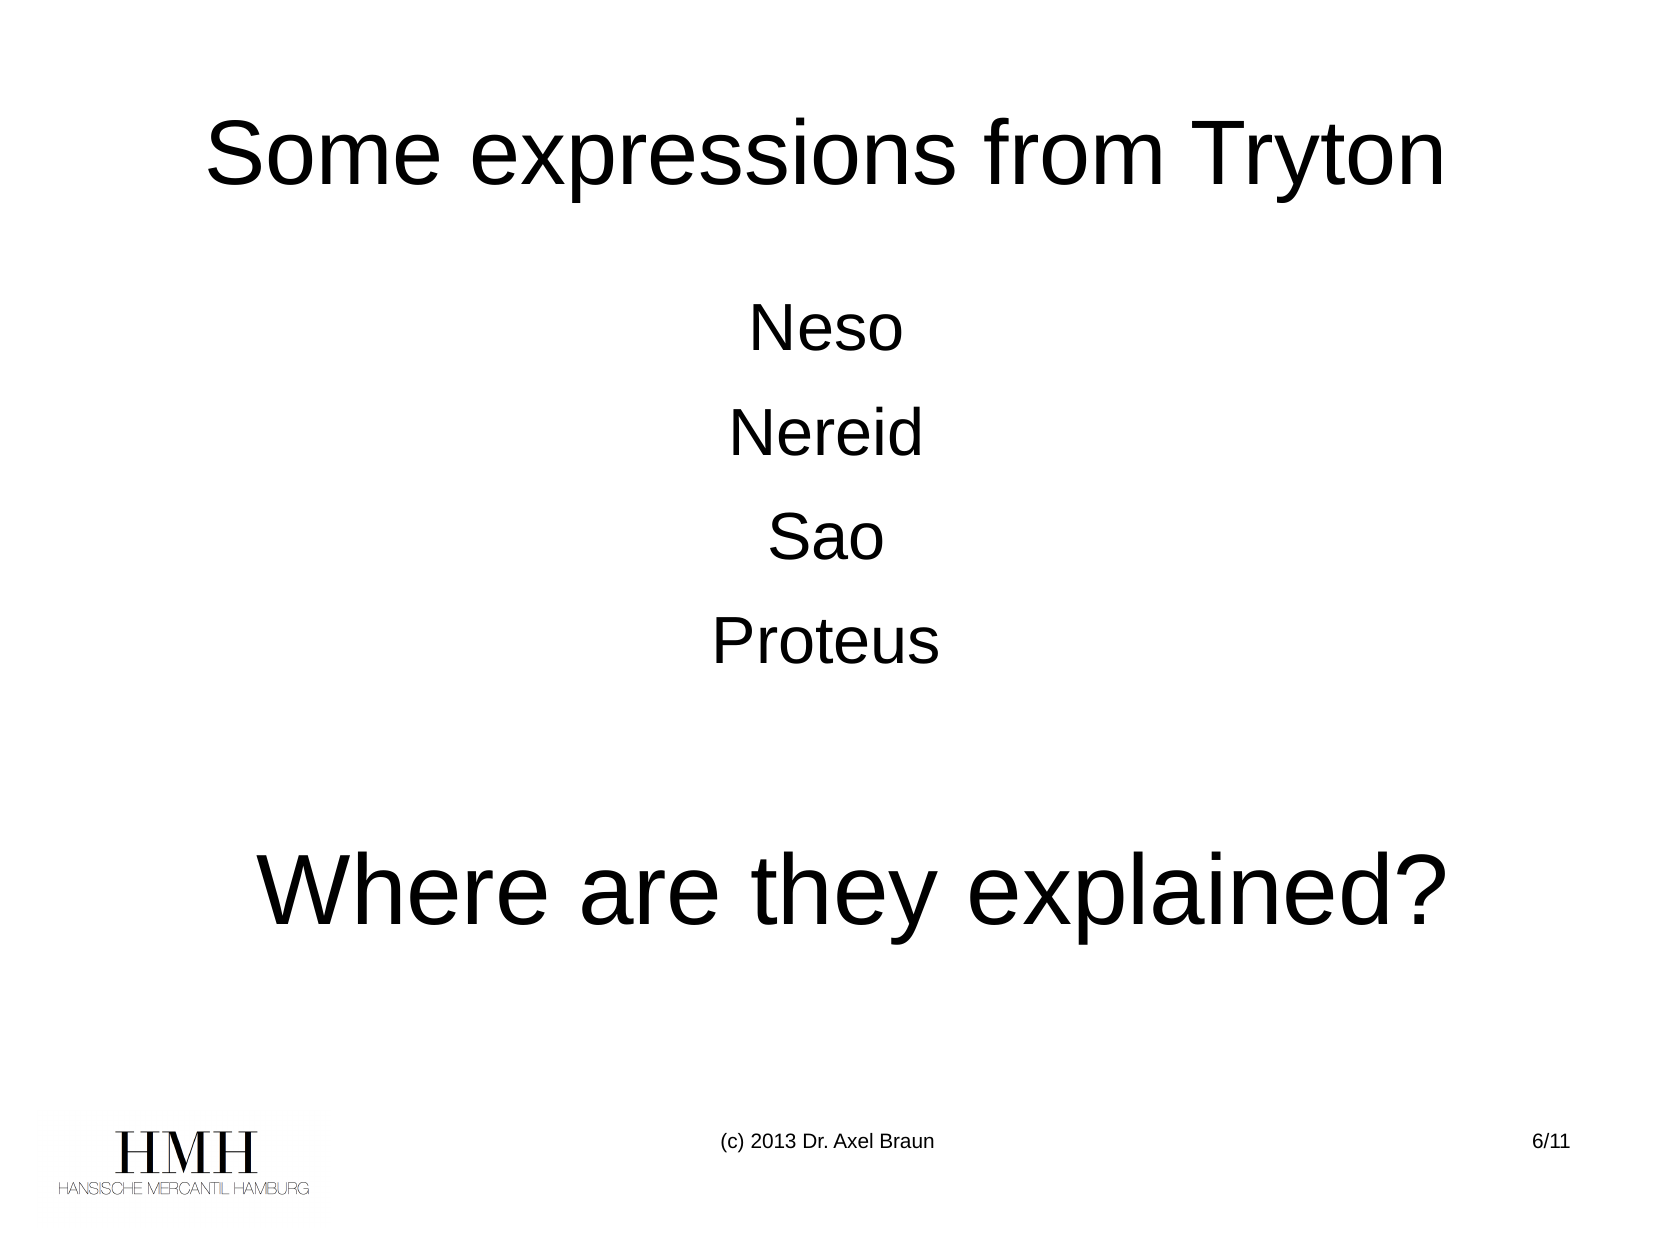

# Some expressions from Tryton
Neso
Nereid
Sao
Proteus
Where are they explained?
(c) 2013 Dr. Axel Braun
6